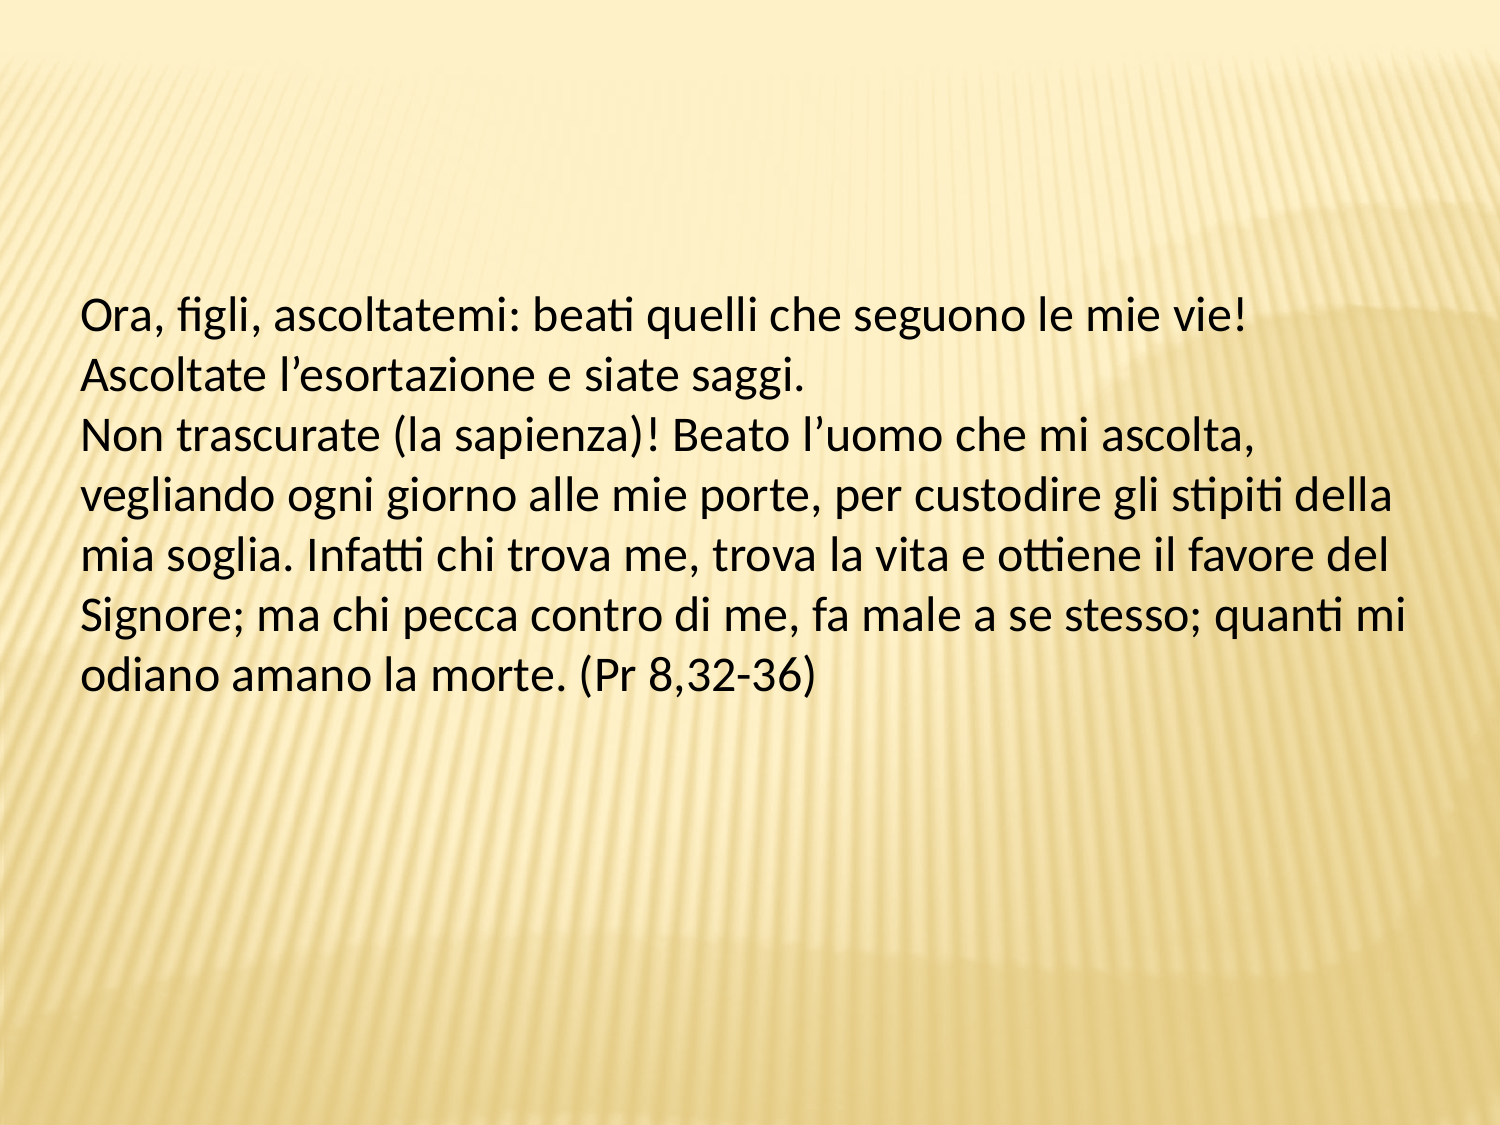

Ora, figli, ascoltatemi: beati quelli che seguono le mie vie! Ascoltate l’esortazione e siate saggi.
Non trascurate (la sapienza)! Beato l’uomo che mi ascolta, vegliando ogni giorno alle mie porte, per custodire gli stipiti della mia soglia. Infatti chi trova me, trova la vita e ottiene il favore del Signore; ma chi pecca contro di me, fa male a se stesso; quanti mi odiano amano la morte. (Pr 8,32-36)